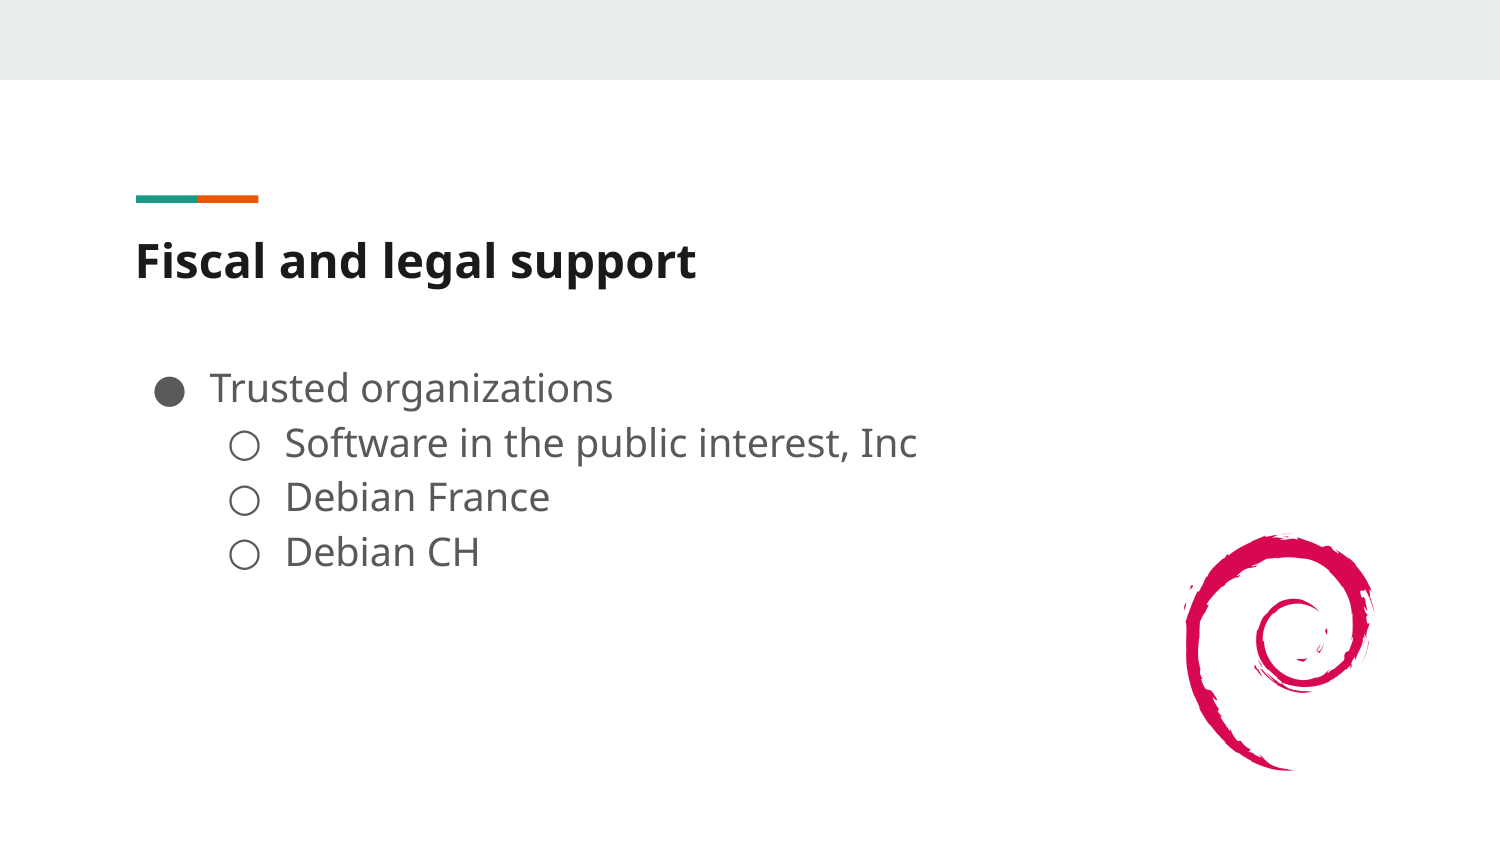

# Fiscal and legal support
Trusted organizations
Software in the public interest, Inc
Debian France
Debian CH